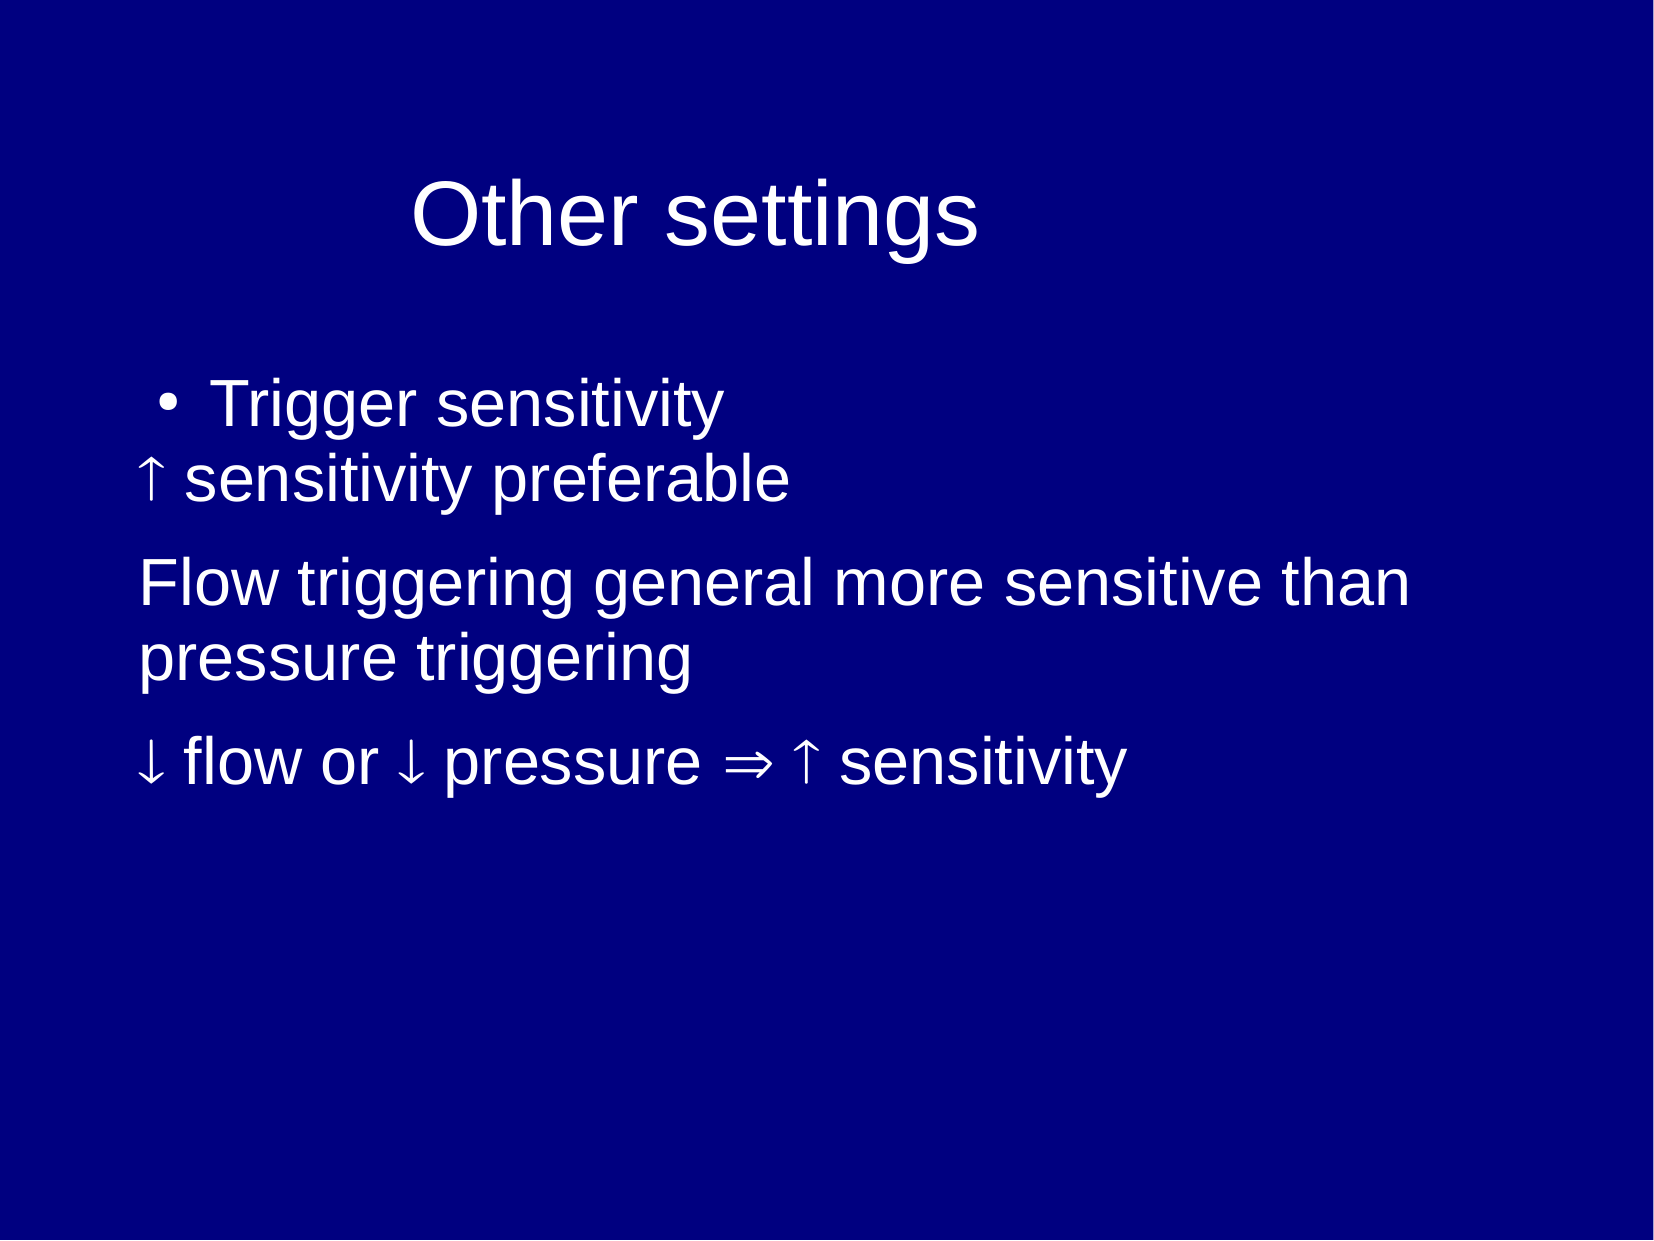

# Other settings
Trigger sensitivity
 sensitivity preferable
Flow triggering general more sensitive than pressure triggering
 flow or  pressure   sensitivity